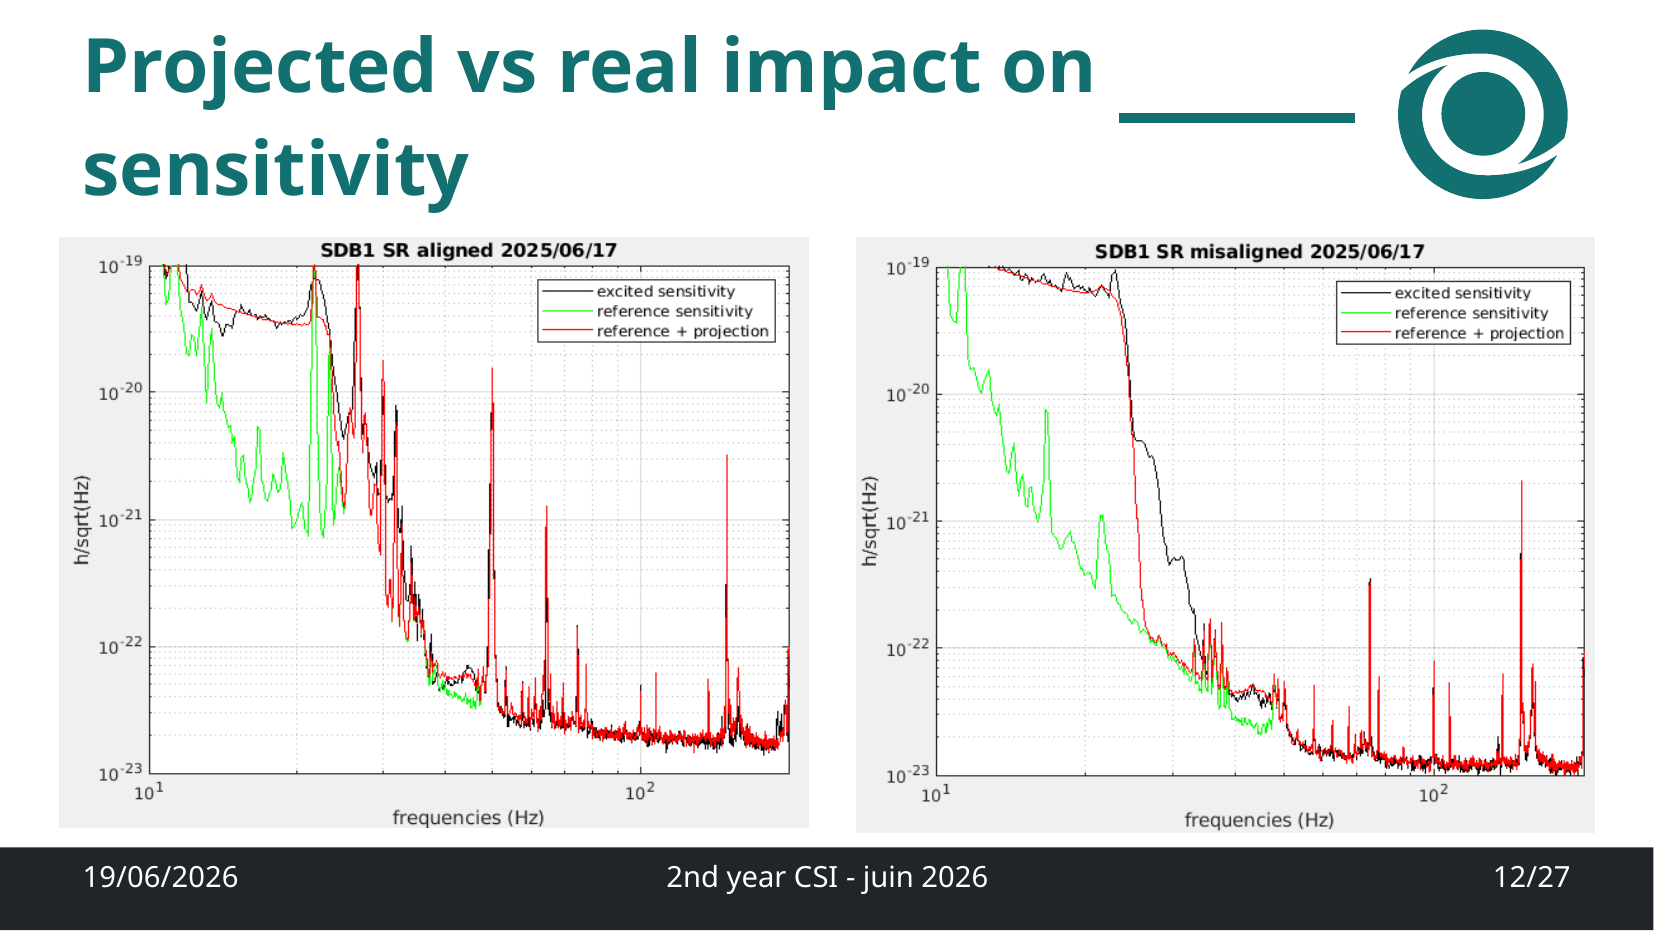

# Projected vs real impact on sensitivity
19/06/2026
2nd year CSI - juin 2026
12